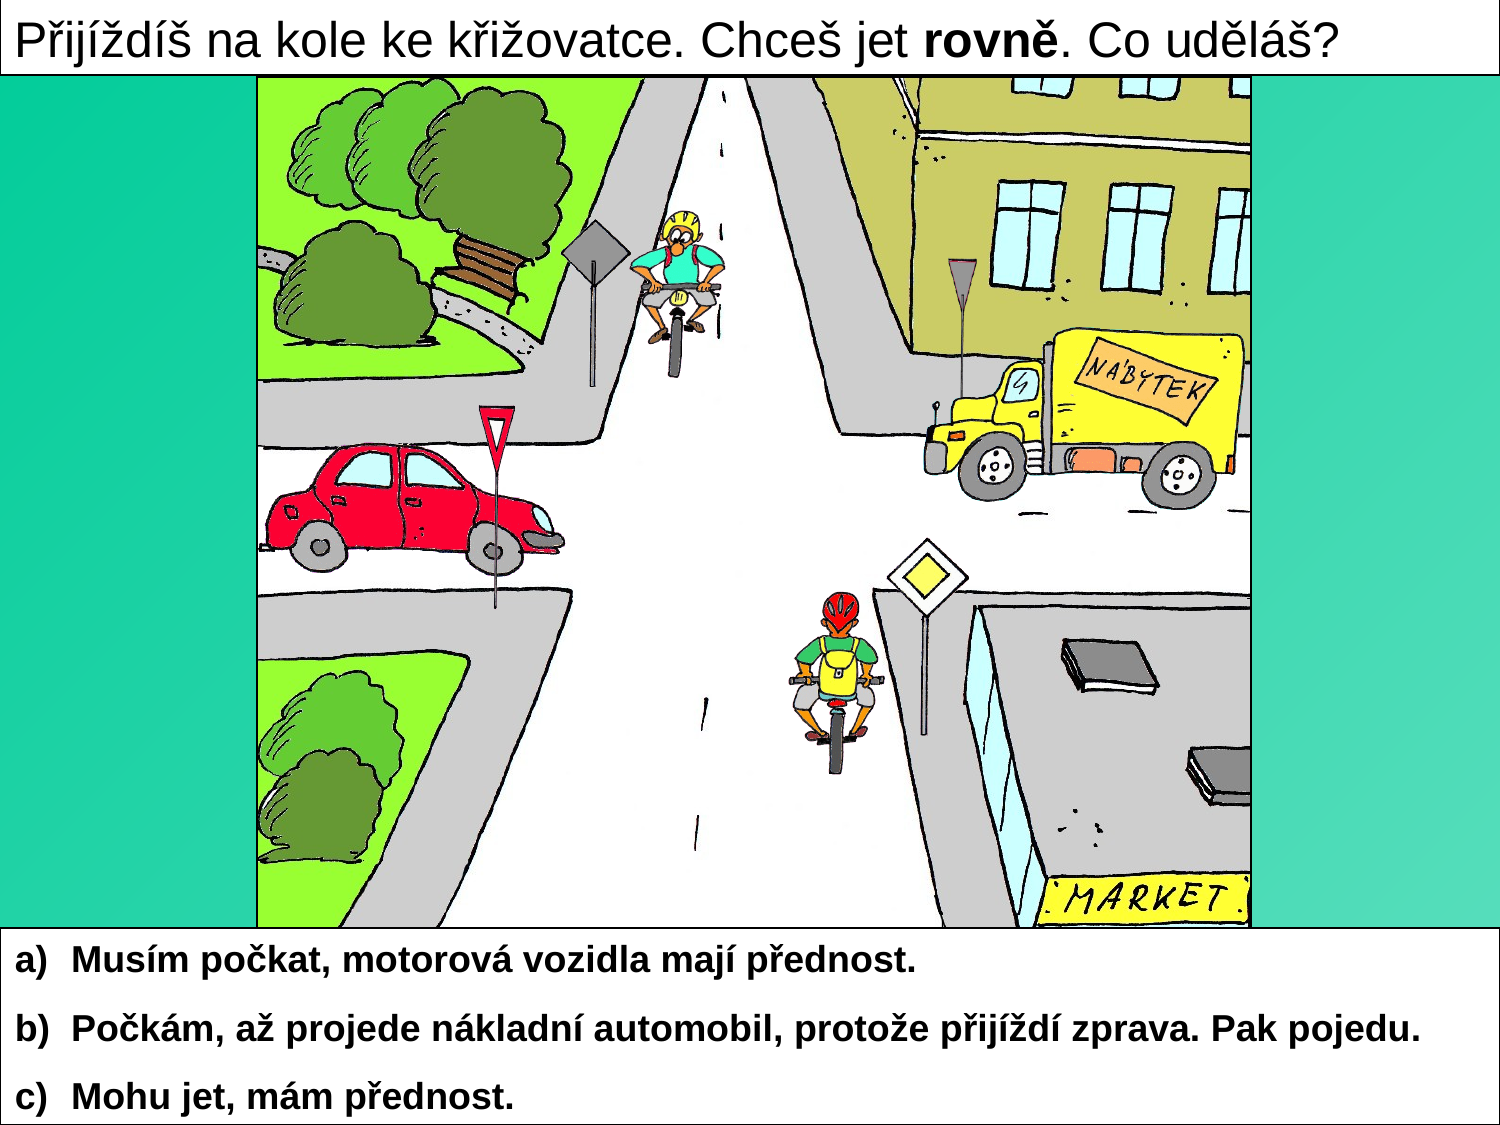

Přijíždíš na kole ke křižovatce. Chceš jet rovně. Co uděláš?
Musím počkat, motorová vozidla mají přednost.
Počkám, až projede nákladní automobil, protože přijíždí zprava. Pak pojedu.
Mohu jet, mám přednost.